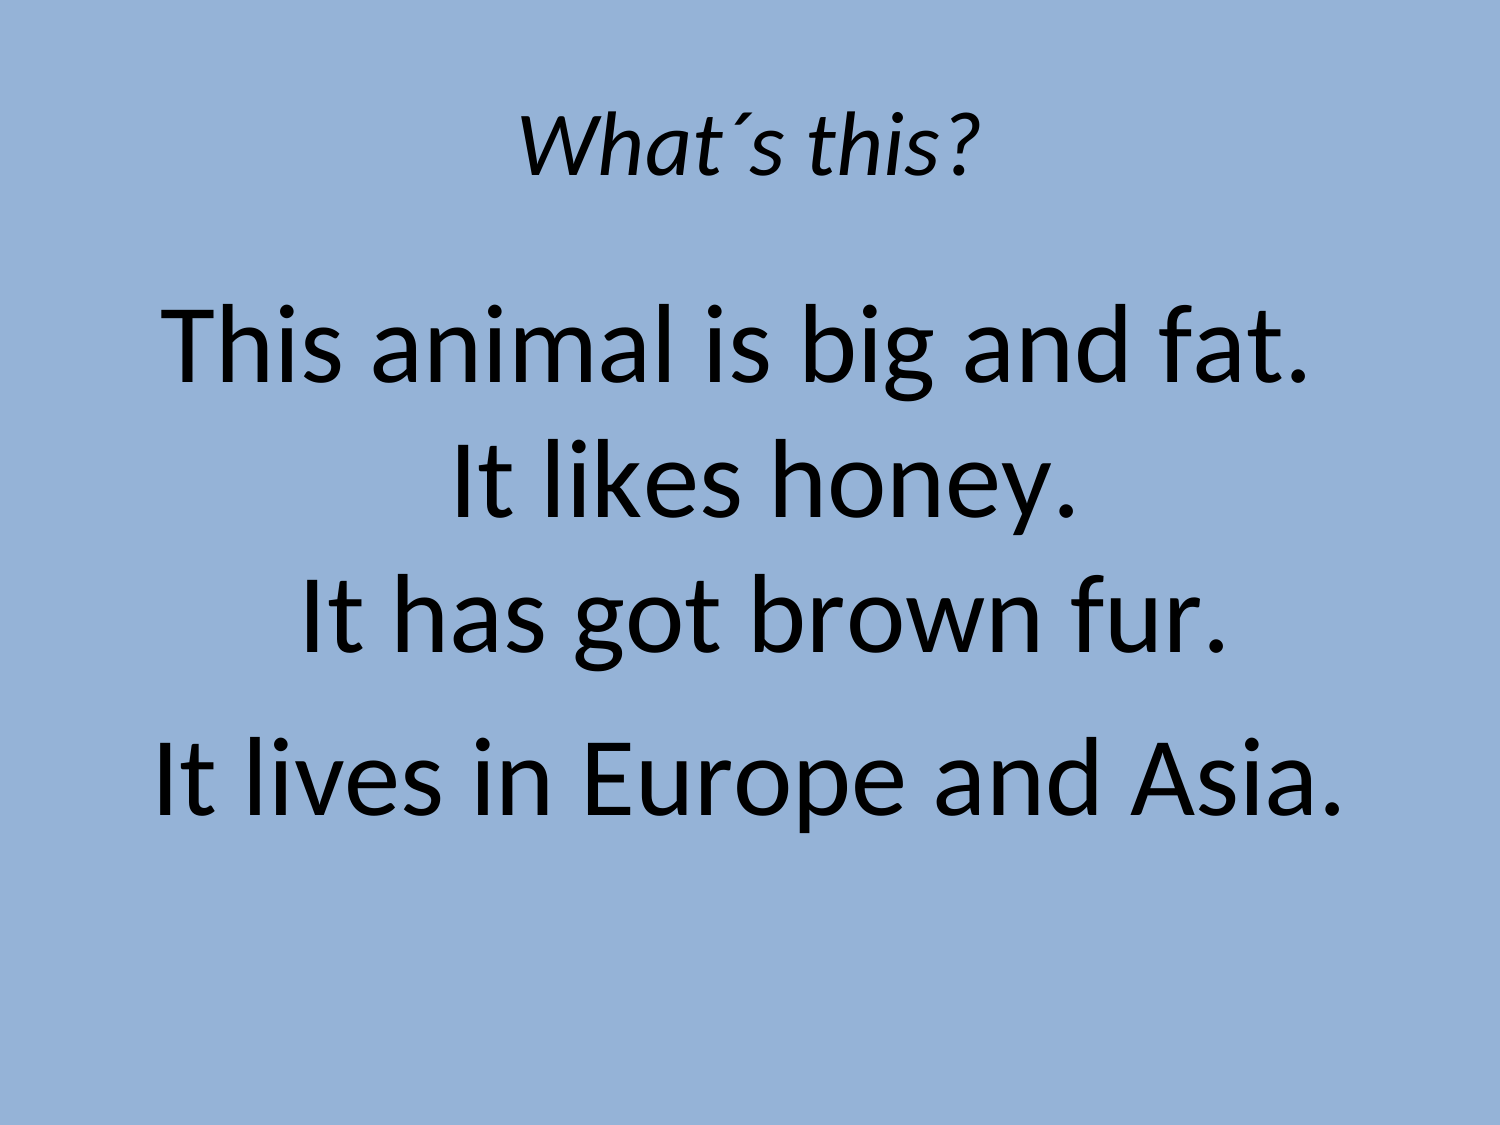

# What´s this?
This animal is big and fat.
It likes honey.
It has got brown fur.
It lives in Europe and Asia.